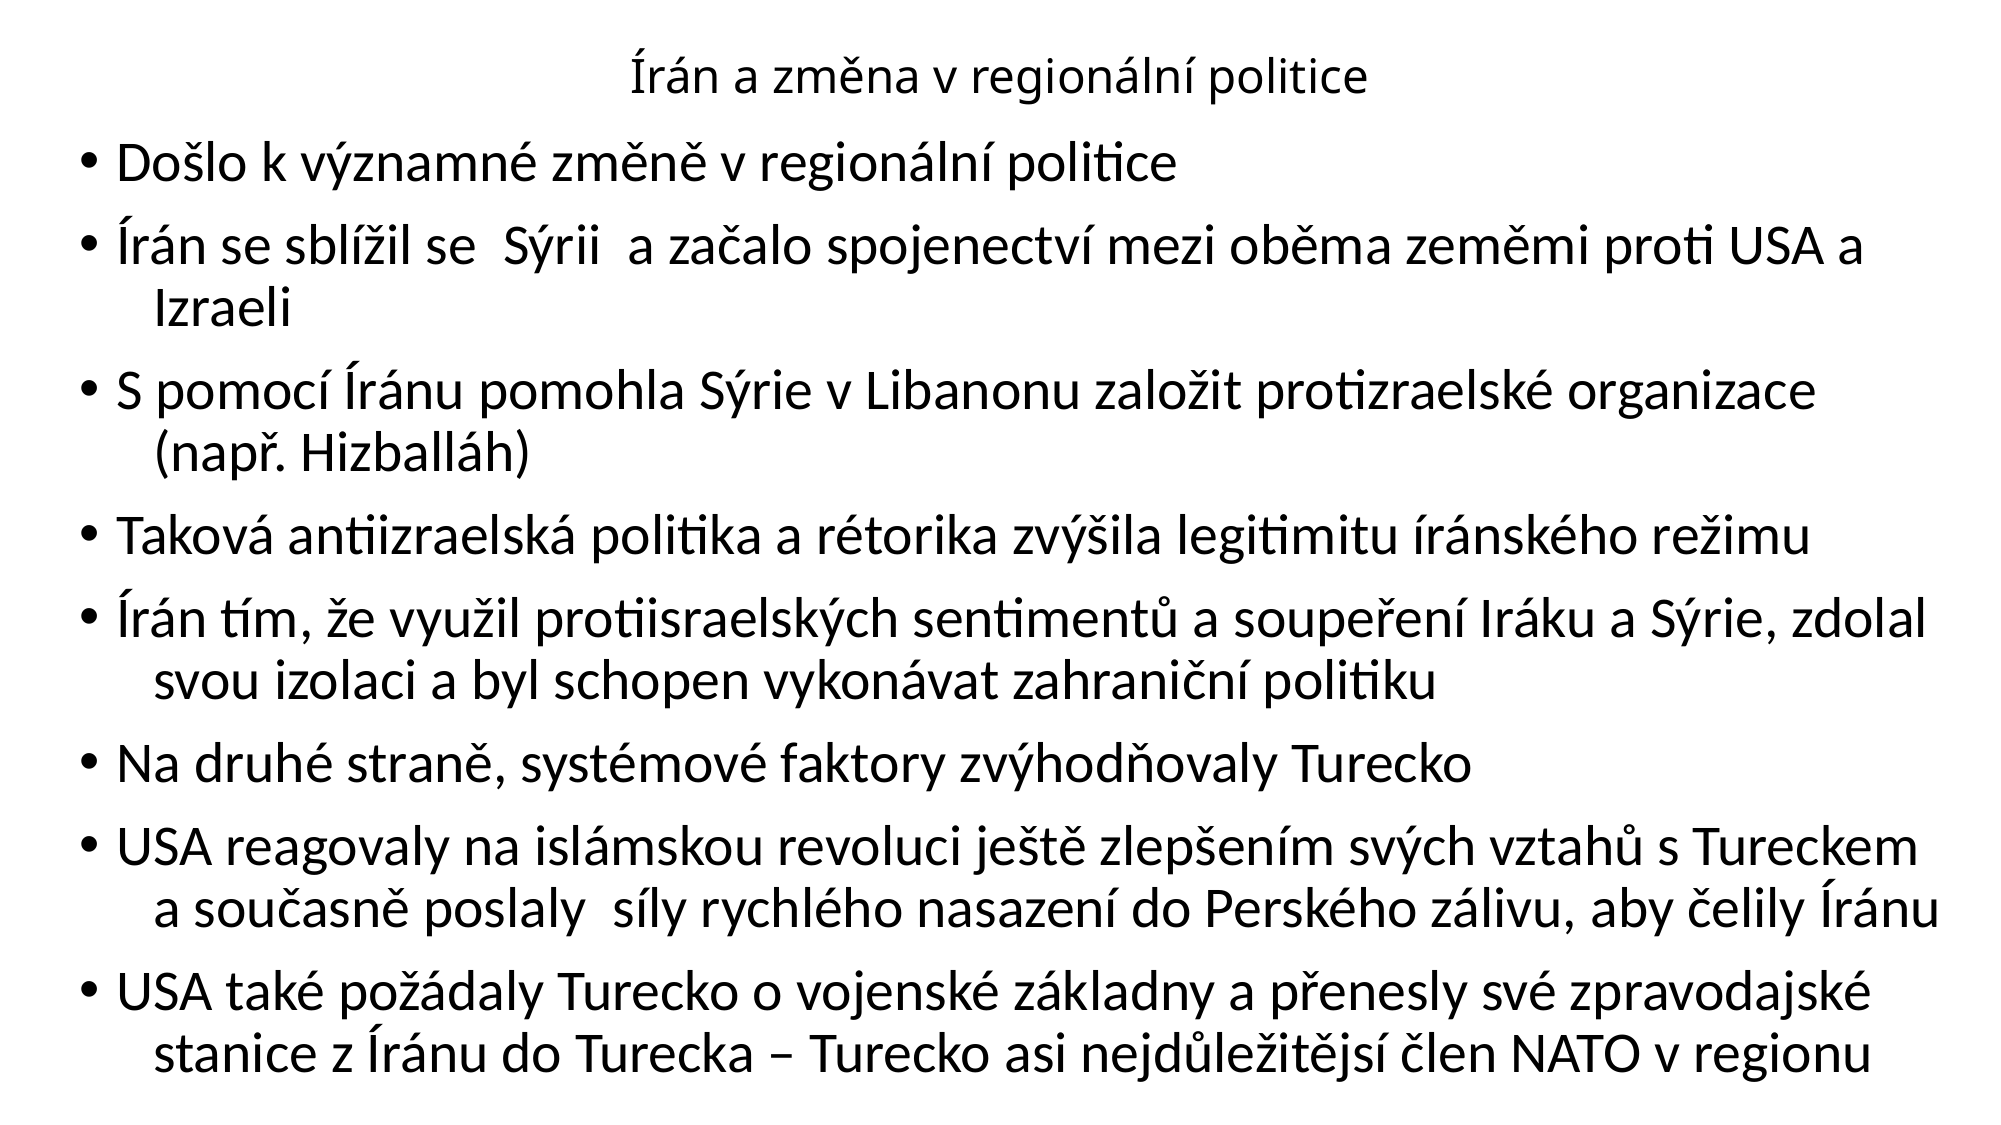

# Írán a změna v regionální politice
Došlo k významné změně v regionální politice
Írán se sblížil se Sýrii a začalo spojenectví mezi oběma zeměmi proti USA a Izraeli
S pomocí Íránu pomohla Sýrie v Libanonu založit protizraelské organizace (např. Hizballáh)
Taková antiizraelská politika a rétorika zvýšila legitimitu íránského režimu
Írán tím, že využil protiisraelských sentimentů a soupeření Iráku a Sýrie, zdolal svou izolaci a byl schopen vykonávat zahraniční politiku
Na druhé straně, systémové faktory zvýhodňovaly Turecko
USA reagovaly na islámskou revoluci ještě zlepšením svých vztahů s Tureckem a současně poslaly síly rychlého nasazení do Perského zálivu, aby čelily Íránu
USA také požádaly Turecko o vojenské základny a přenesly své zpravodajské stanice z Íránu do Turecka – Turecko asi nejdůležitějsí člen NATO v regionu